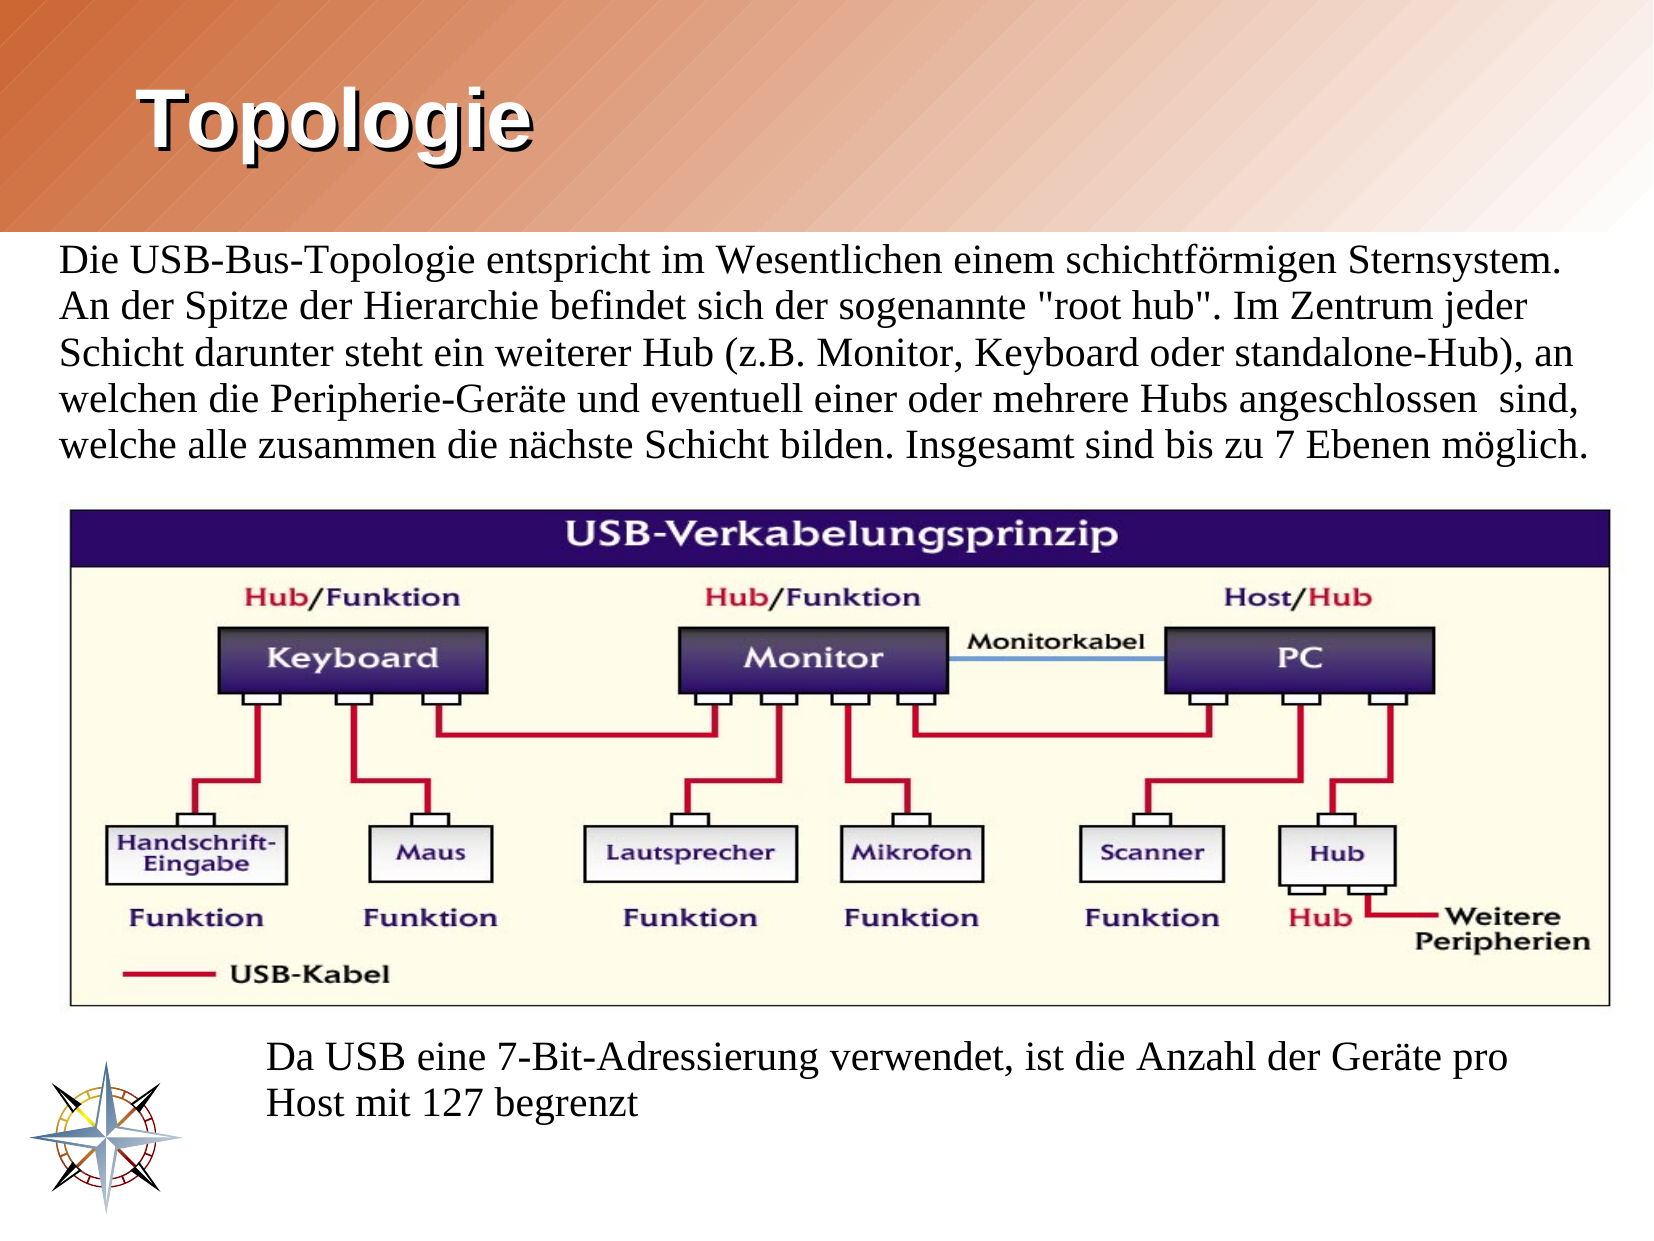

# Topologie
Die USB-Bus-Topologie entspricht im Wesentlichen einem schichtförmigen Sternsystem.
An der Spitze der Hierarchie befindet sich der sogenannte "root hub". Im Zentrum jeder Schicht darunter steht ein weiterer Hub (z.B. Monitor, Keyboard oder standalone-Hub), an welchen die Peripherie-Geräte und eventuell einer oder mehrere Hubs angeschlossen sind, welche alle zusammen die nächste Schicht bilden. Insgesamt sind bis zu 7 Ebenen möglich.
Da USB eine 7-Bit-Adressierung verwendet, ist die Anzahl der Geräte pro Host mit 127 begrenzt